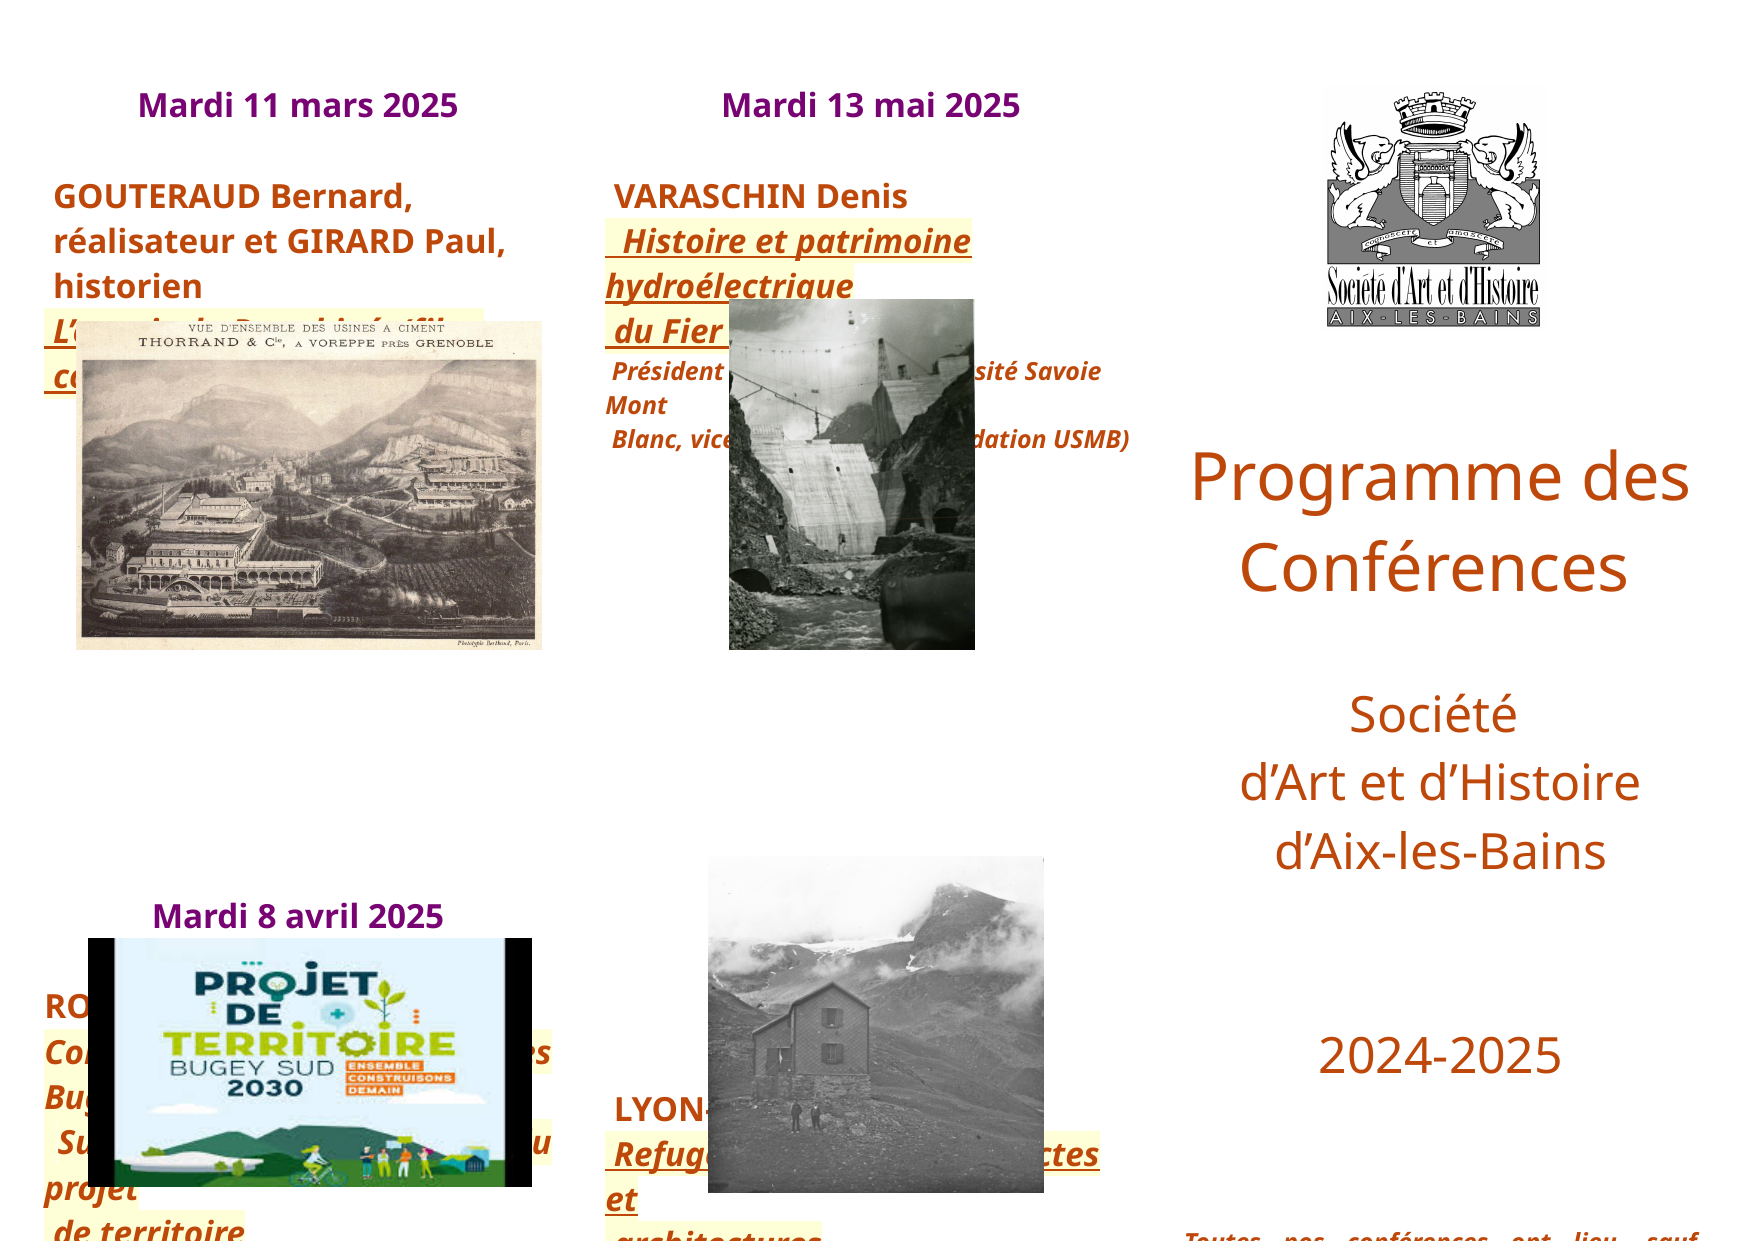

Mardi 11 mars 2025
 GOUTERAUD Bernard,
 réalisateur et GIRARD Paul,
 historien
 L’or gris du Dauphiné (film-
 conférence)
Mardi 8 avril 2025
ROUMAGOUX Emilie
Communauté de communes Bugey-
 Sud, le patrimoine au cœur du projet
 de territoire
Chargée de mission patrimoine et culture,
CC Bugey-Sud.
Mardi 13 mai 2025
 VARASCHIN Denis
 Histoire et patrimoine hydroélectrique
 du Fier
 Président honoraire de l’université Savoie Mont
 Blanc, vice-président de la Fondation USMB)
Mardi 10 juin 2025
 LYON-CAEN Jean-François
 Refuges des Alpes - Architectes et
 architectures
Programme des
Conférences
Société
d’Art et d’Histoire
d’Aix-les-Bains
2024-2025
Toutes nos conférences ont lieu, sauf exception, le deuxième mardi du mois, au cinéma Le Victoria, 36 av Victoria, et sont en accès libre et gratuit, à 20 h 15.
Les titres des conférences sont provisoires et certaines dates peuvent changées en fonction des évènements propres aux conférenciers. La Lettre d’Arts et Mémoire et l’affichage indiqueront les changements.